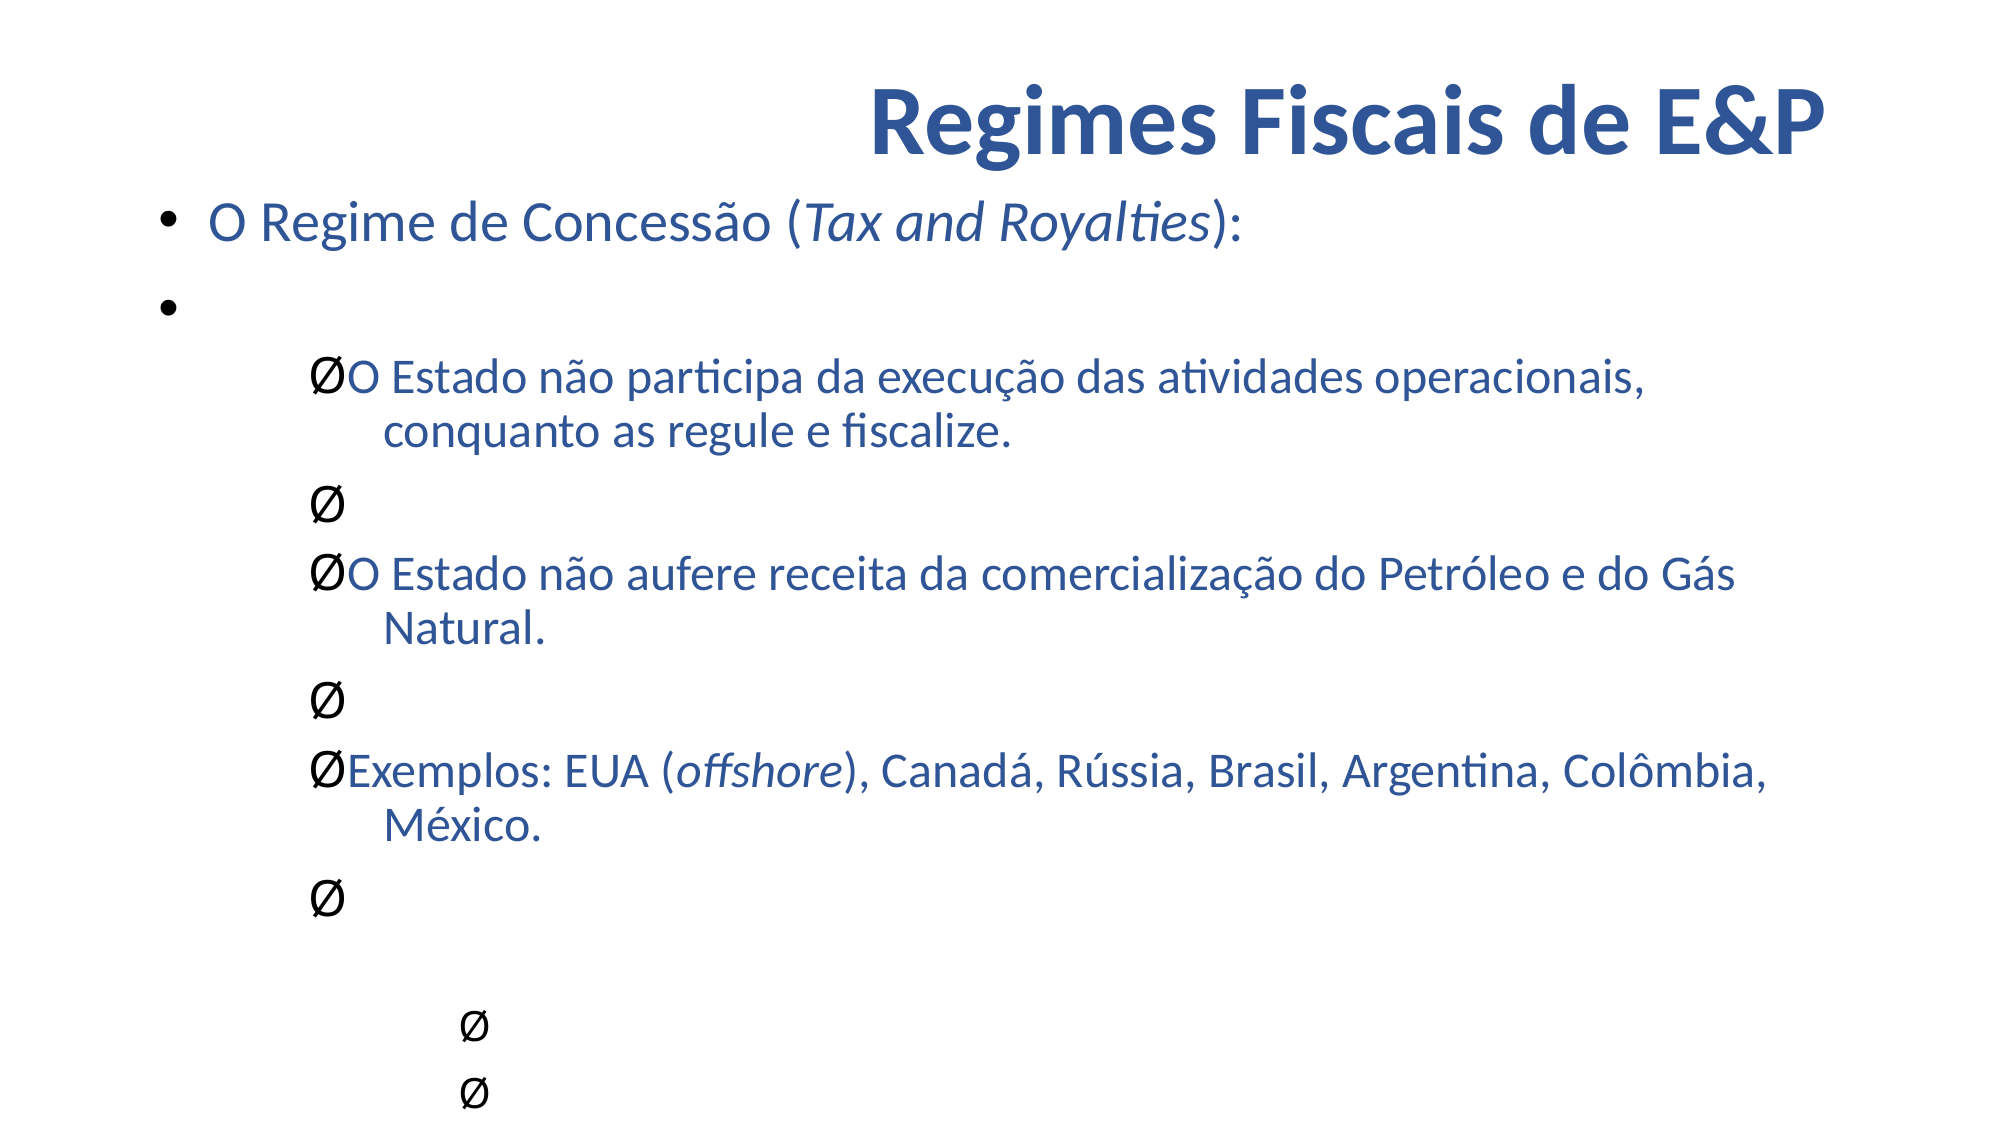

Regimes Fiscais de E&P
# O Regime de Concessão (Tax and Royalties):
O Estado não participa da execução das atividades operacionais, conquanto as regule e fiscalize.
O Estado não aufere receita da comercialização do Petróleo e do Gás Natural.
Exemplos: EUA (offshore), Canadá, Rússia, Brasil, Argentina, Colômbia, México.